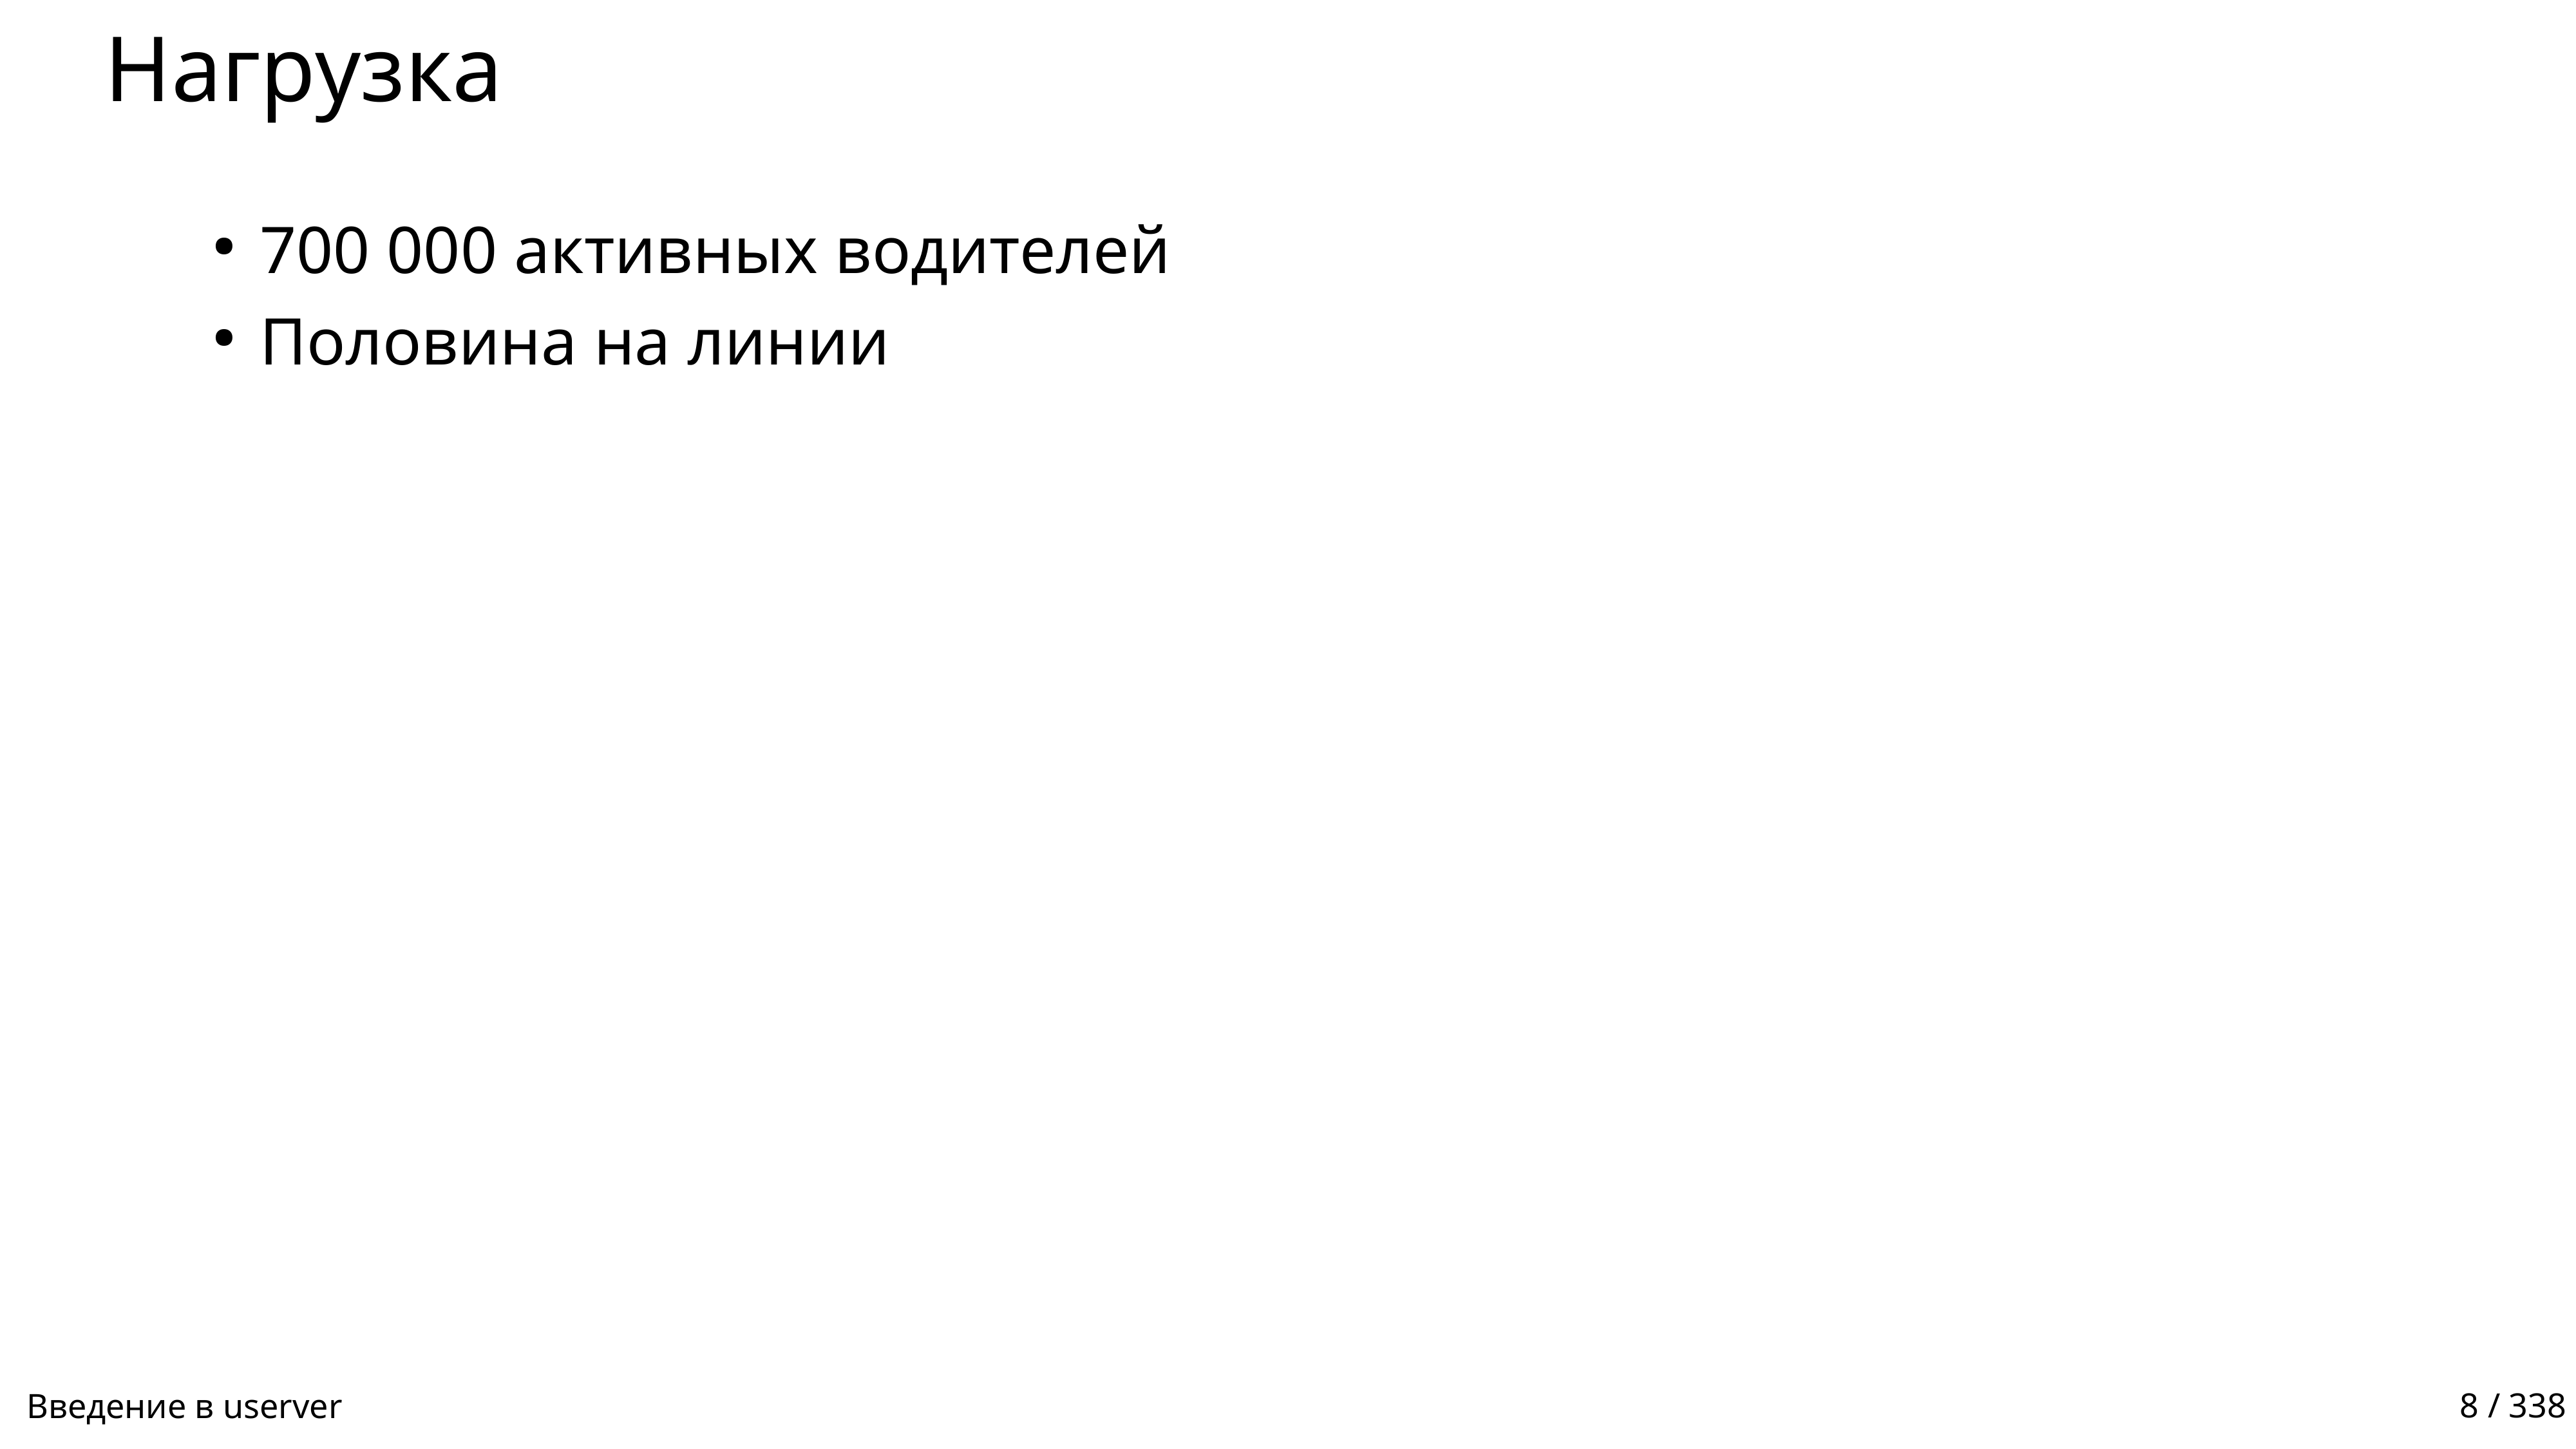

Нагрузка
# 700 000 активных водителей
 Половина на линии
Введение в userver